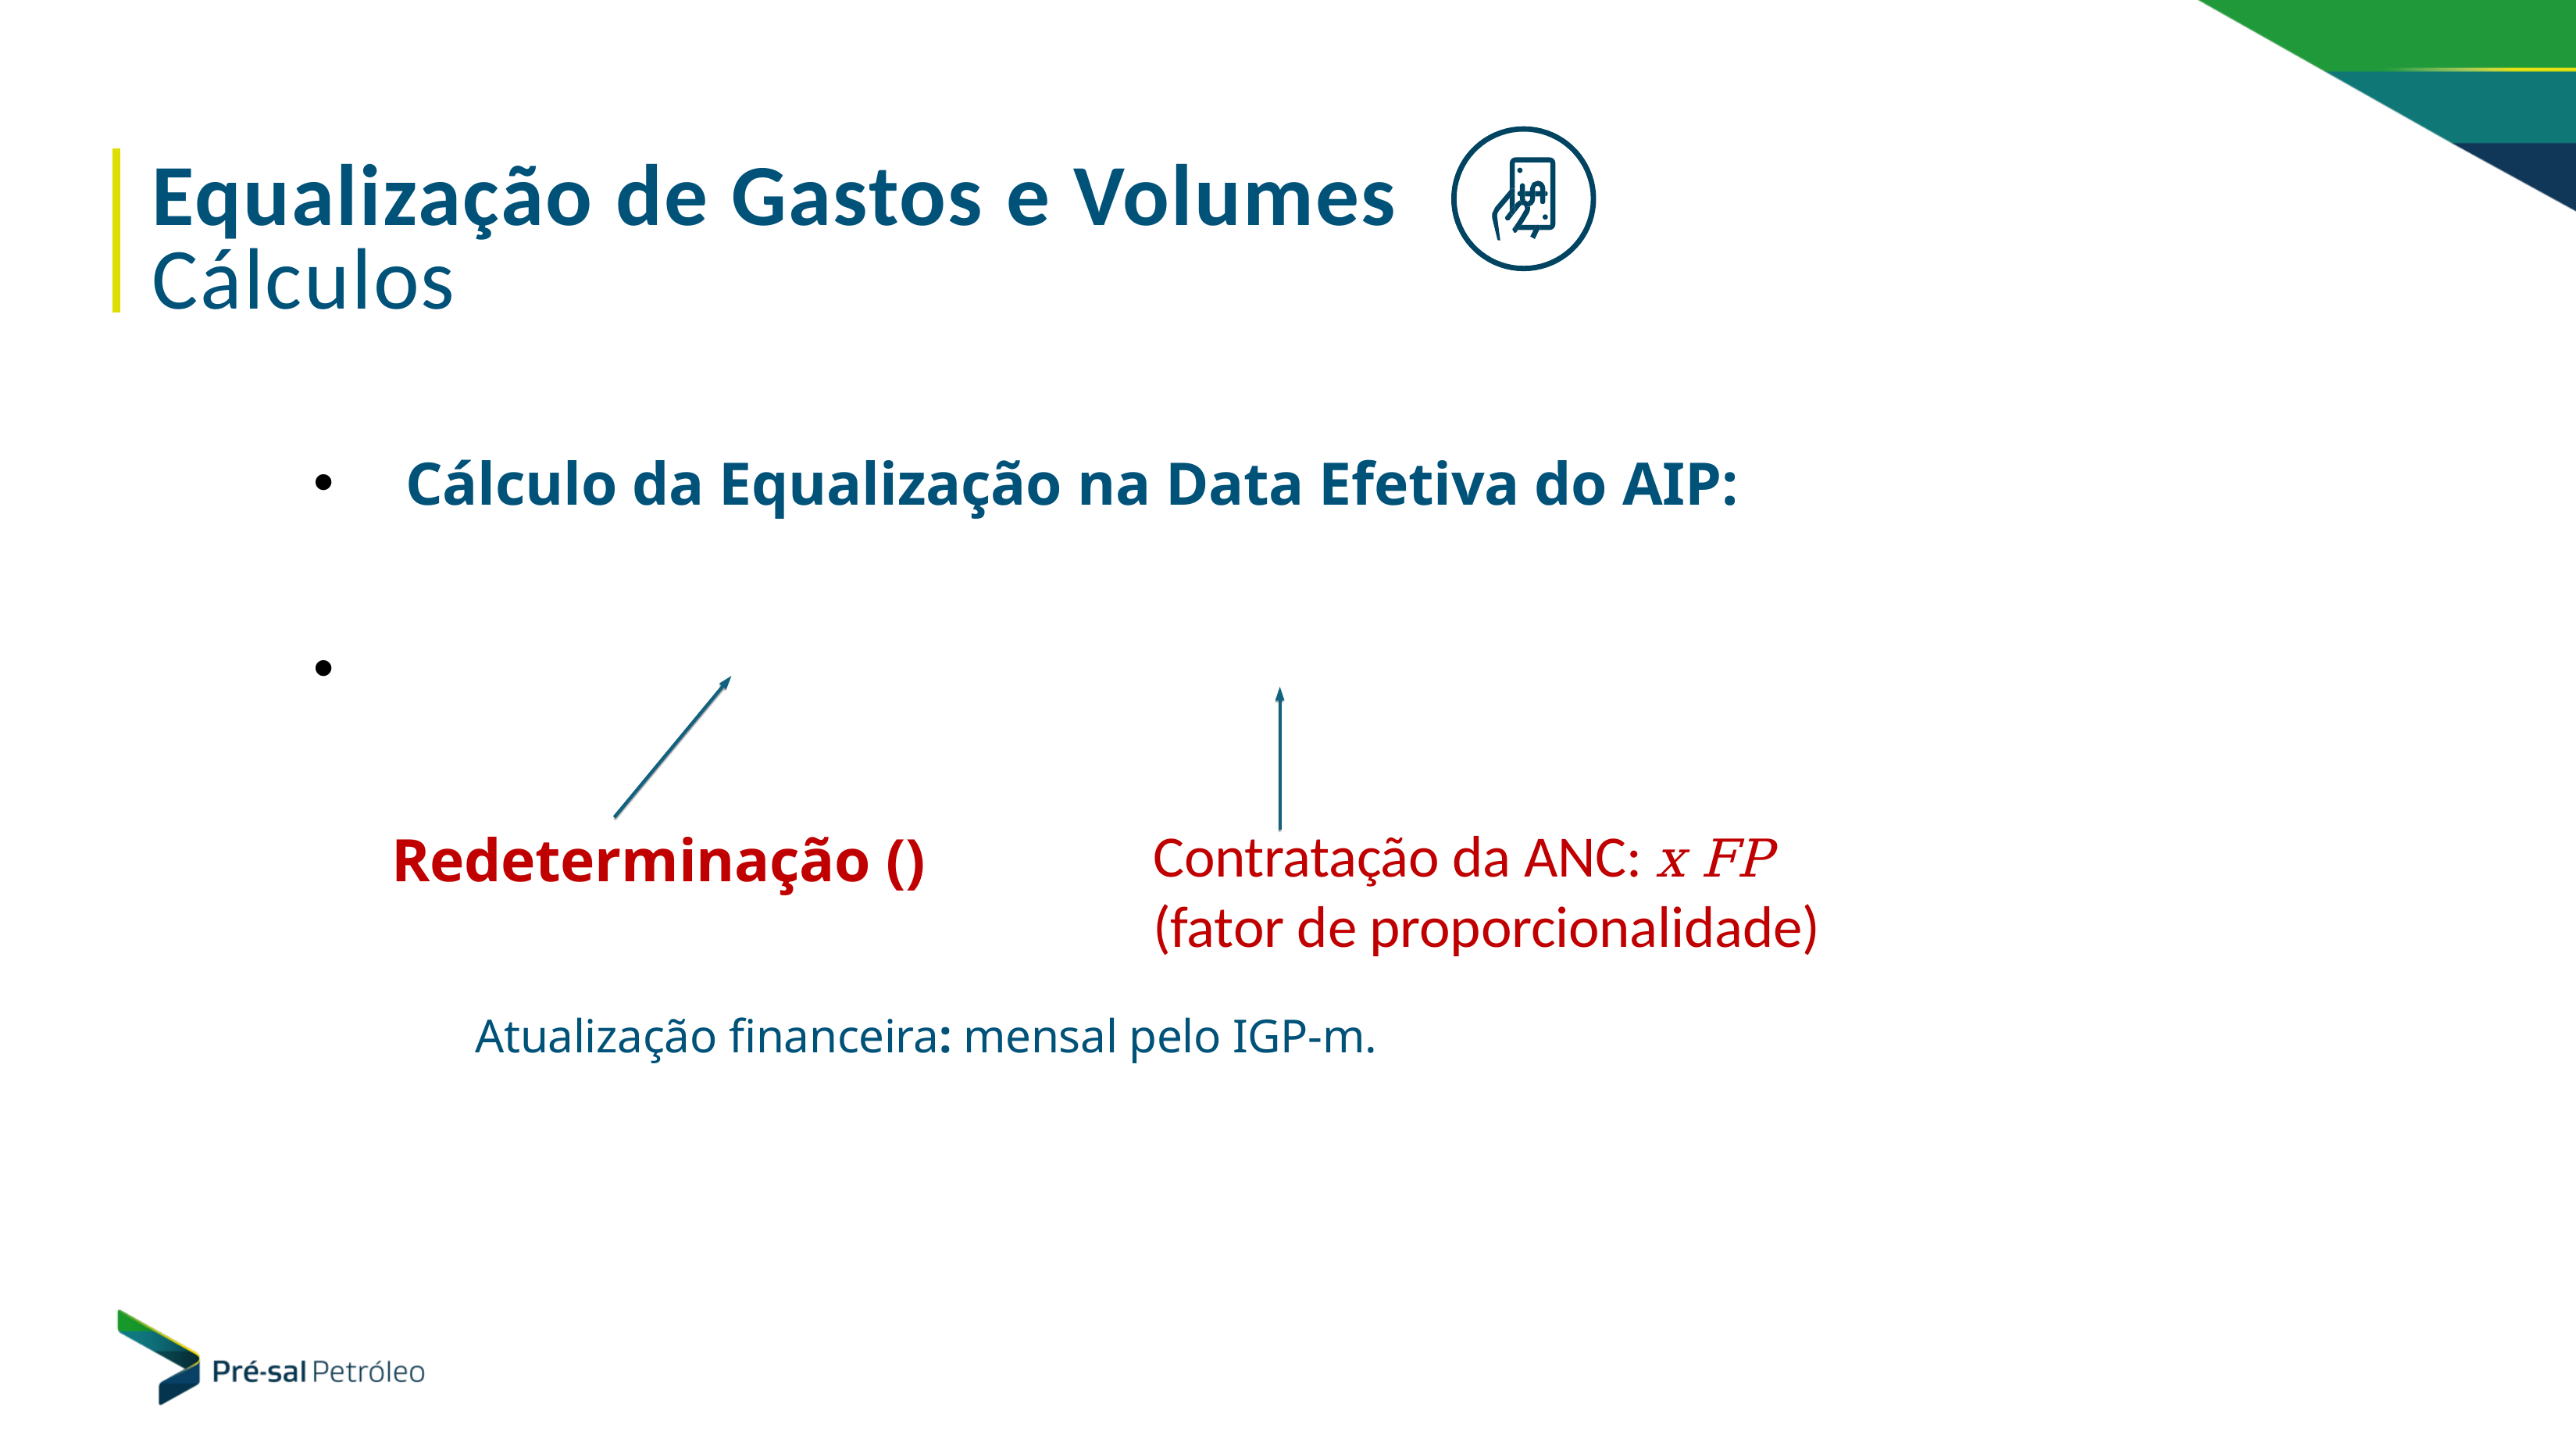

# Equalização de Gastos e Volumes Cálculos
Cálculo da Equalização na Data Efetiva do AIP:
Atualização financeira: mensal pelo IGP-m.
Contratação da ANC: x FP
(fator de proporcionalidade)
Redeterminação ()